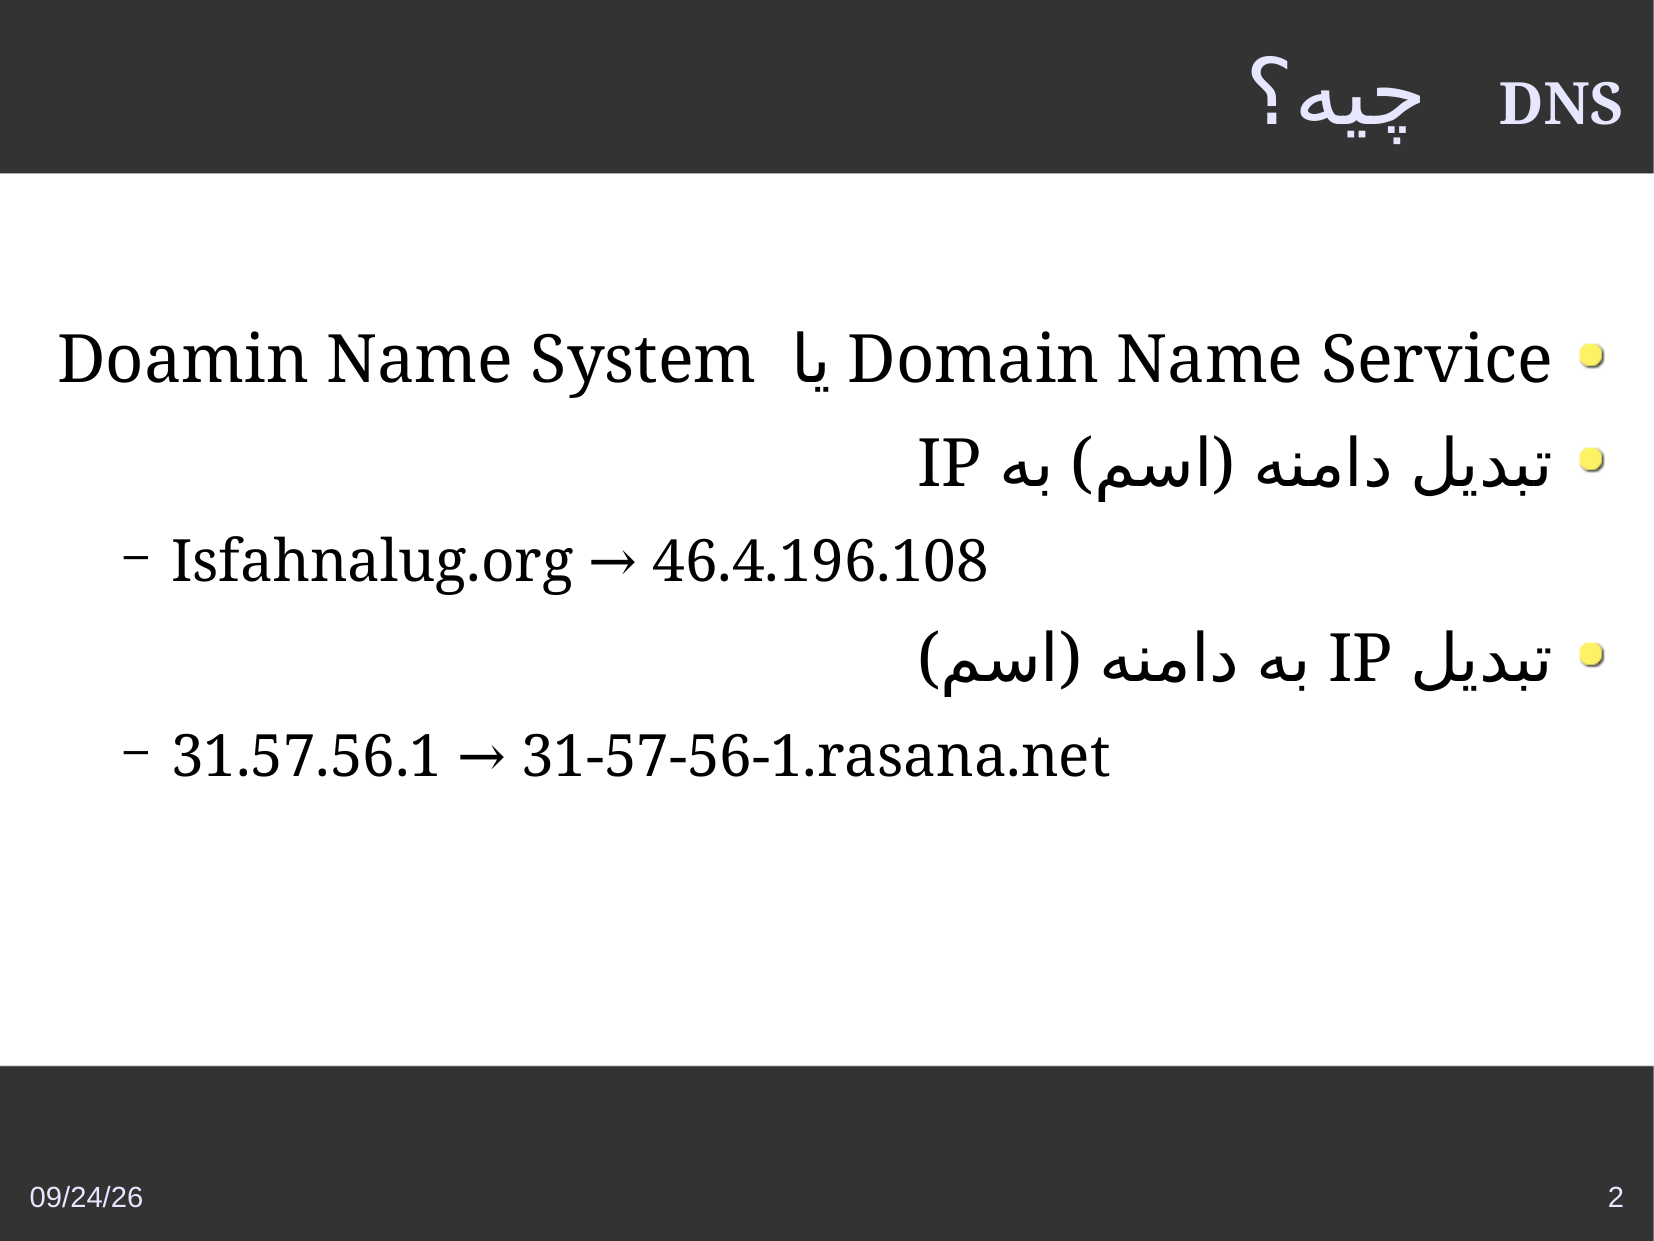

# DNS چیه؟
Domain Name Service یا Doamin Name System
تبدیل دامنه (اسم) به IP
Isfahnalug.org → 46.4.196.108
تبدیل IP به دامنه (اسم)
31.57.56.1 → 31-57-56-1.rasana.net
2